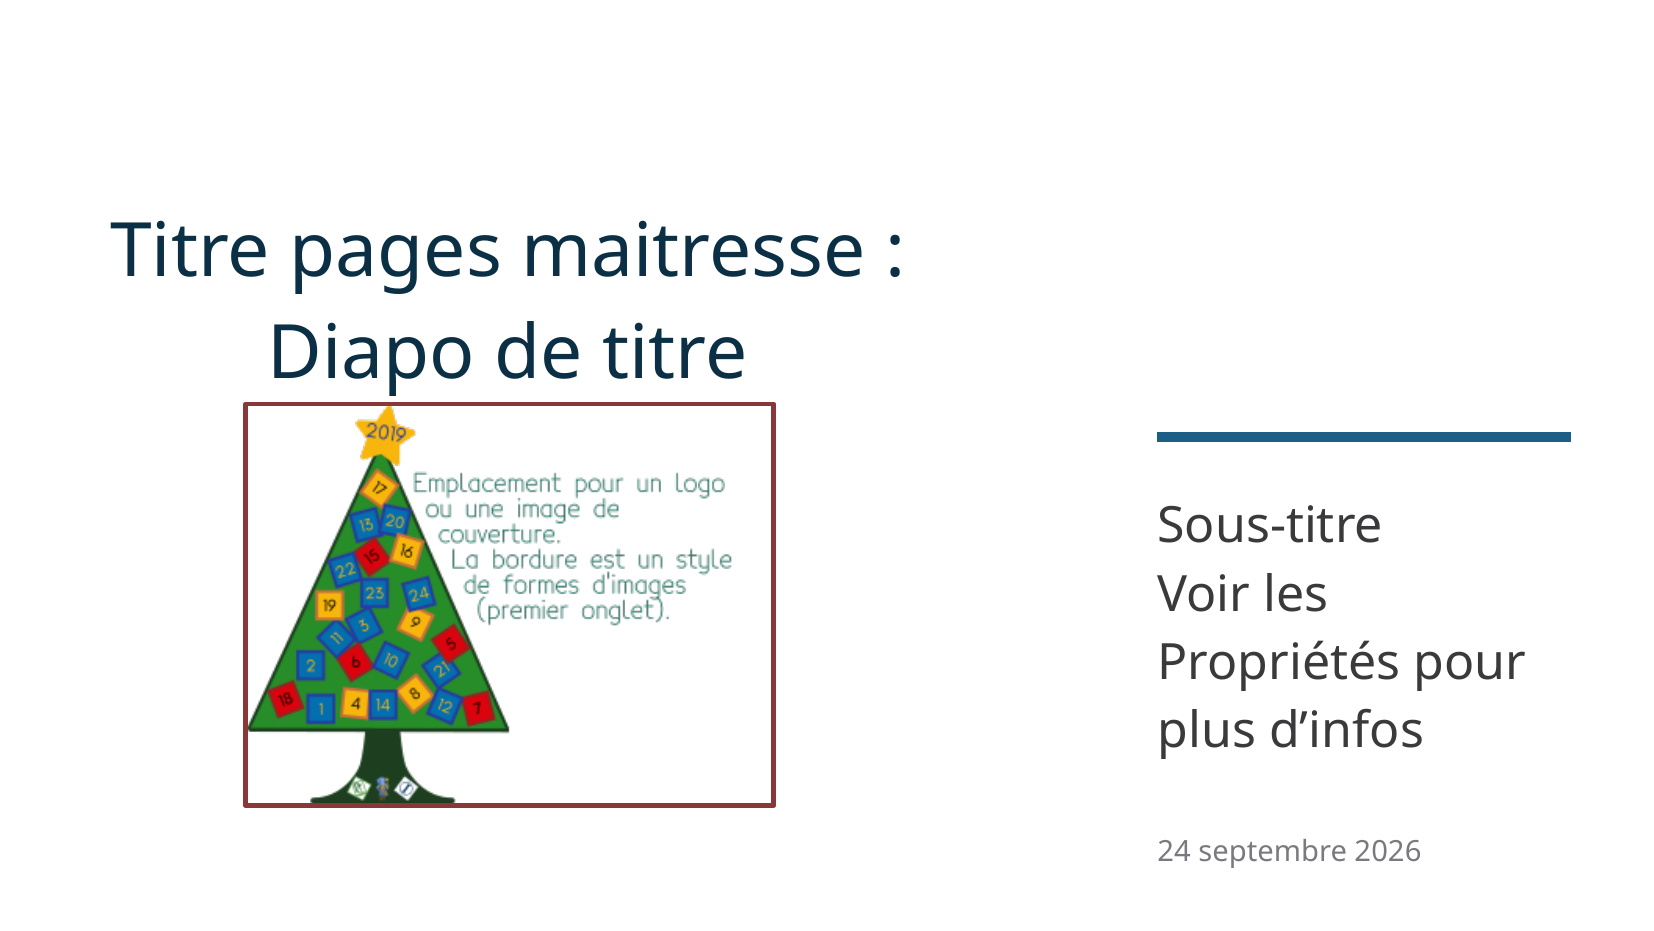

# Titre pages maitresse : Diapo de titre
Sous-titre
Voir les Propriétés pour plus d’infos